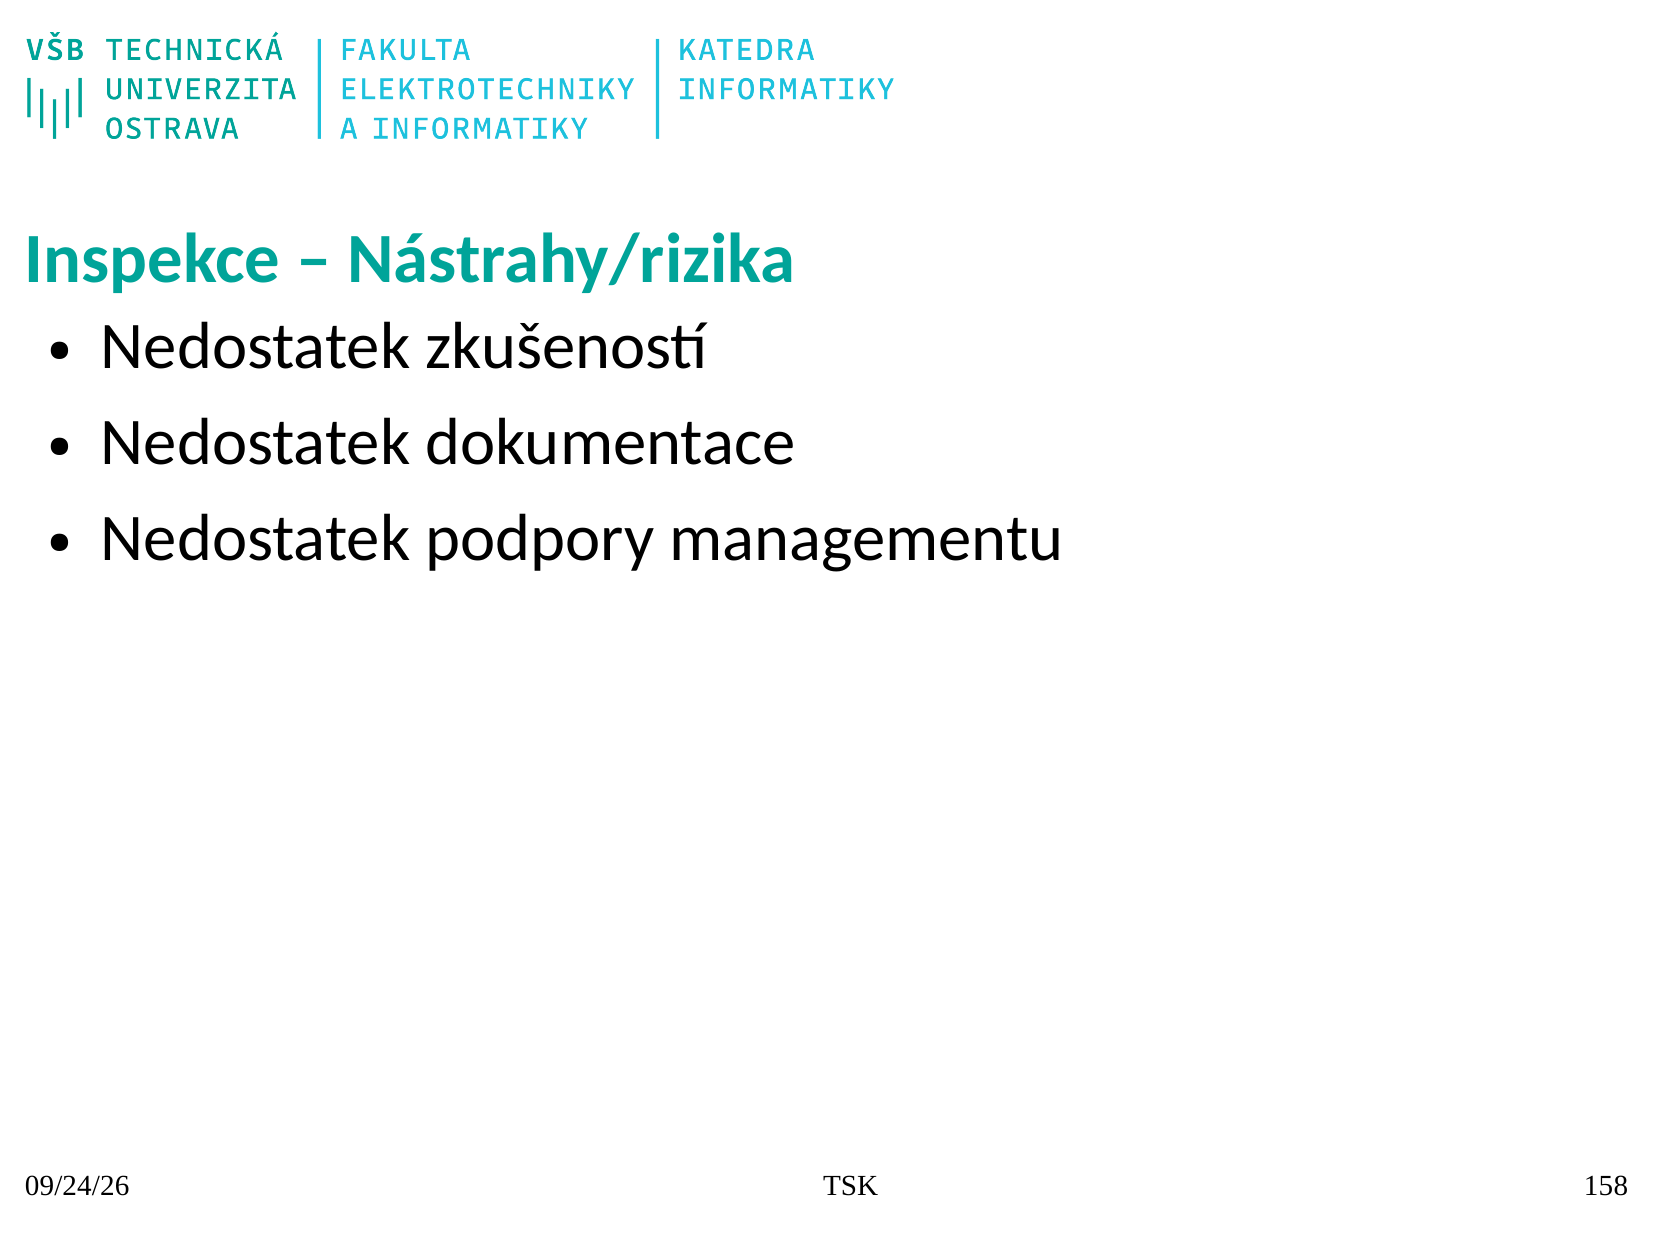

# Inspekce – Nástrahy/rizika
Nedostatek zkušeností
Nedostatek dokumentace
Nedostatek podpory managementu
TSK
158